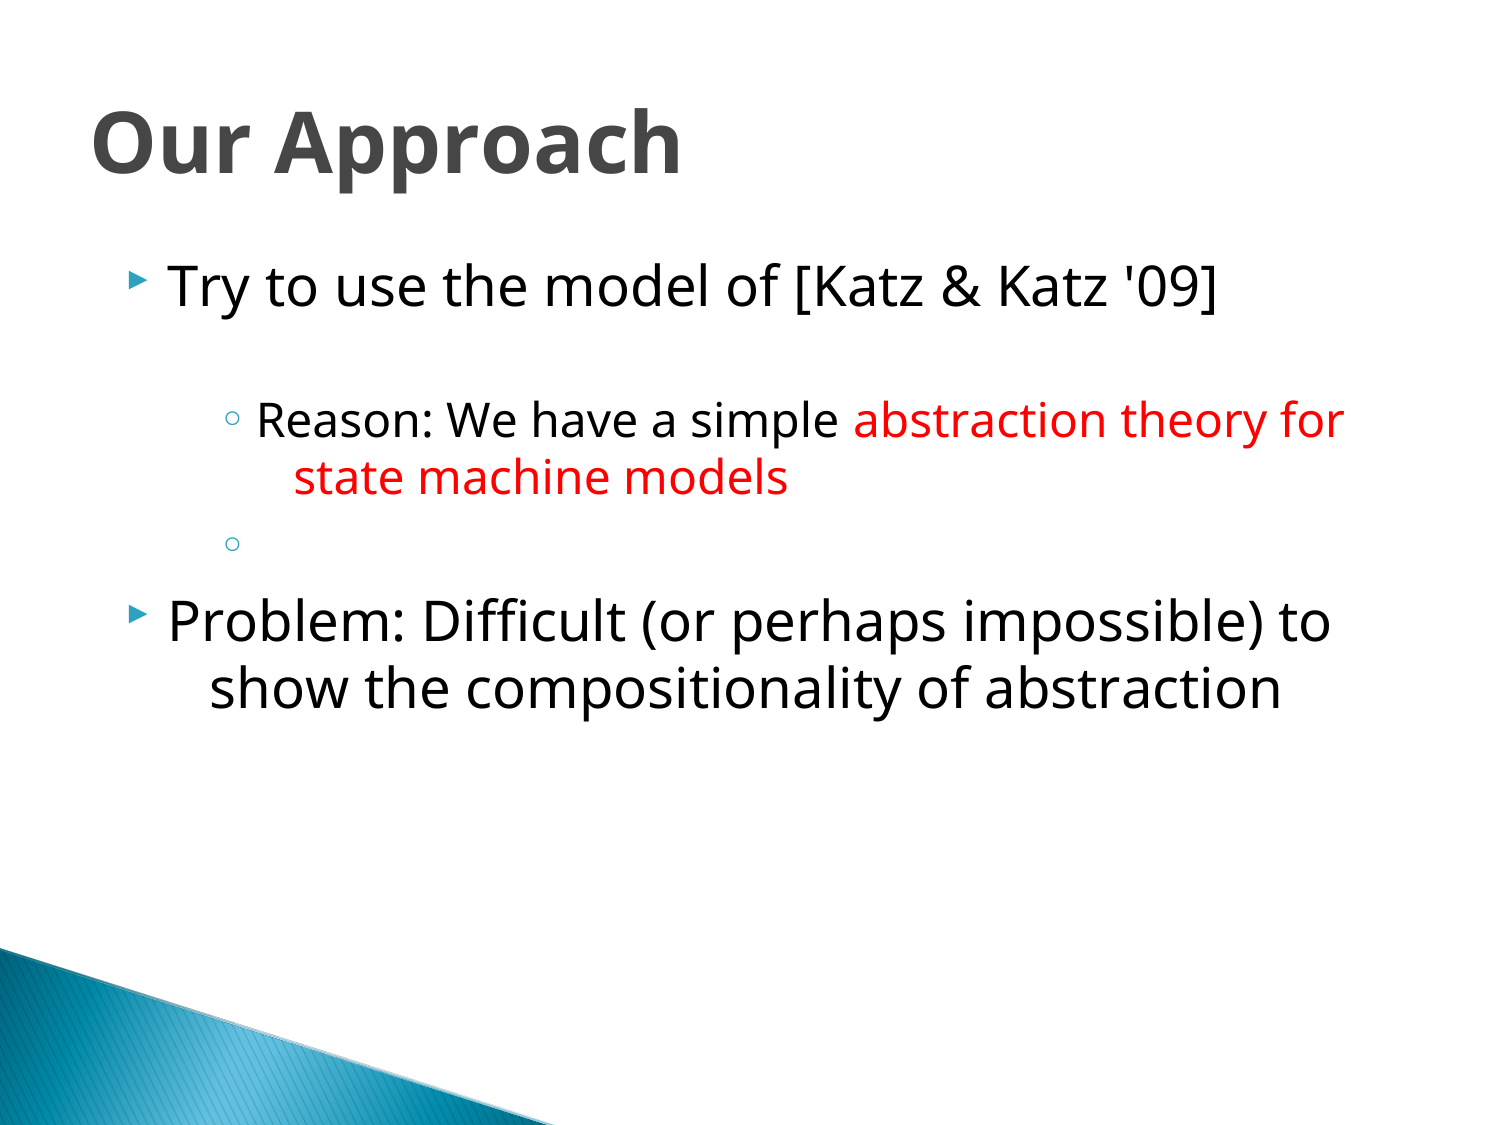

# Our Approach
Try to use the model of [Katz & Katz '09]
Reason: We have a simple abstraction theory for state machine models
Problem: Difficult (or perhaps impossible) to show the compositionality of abstraction